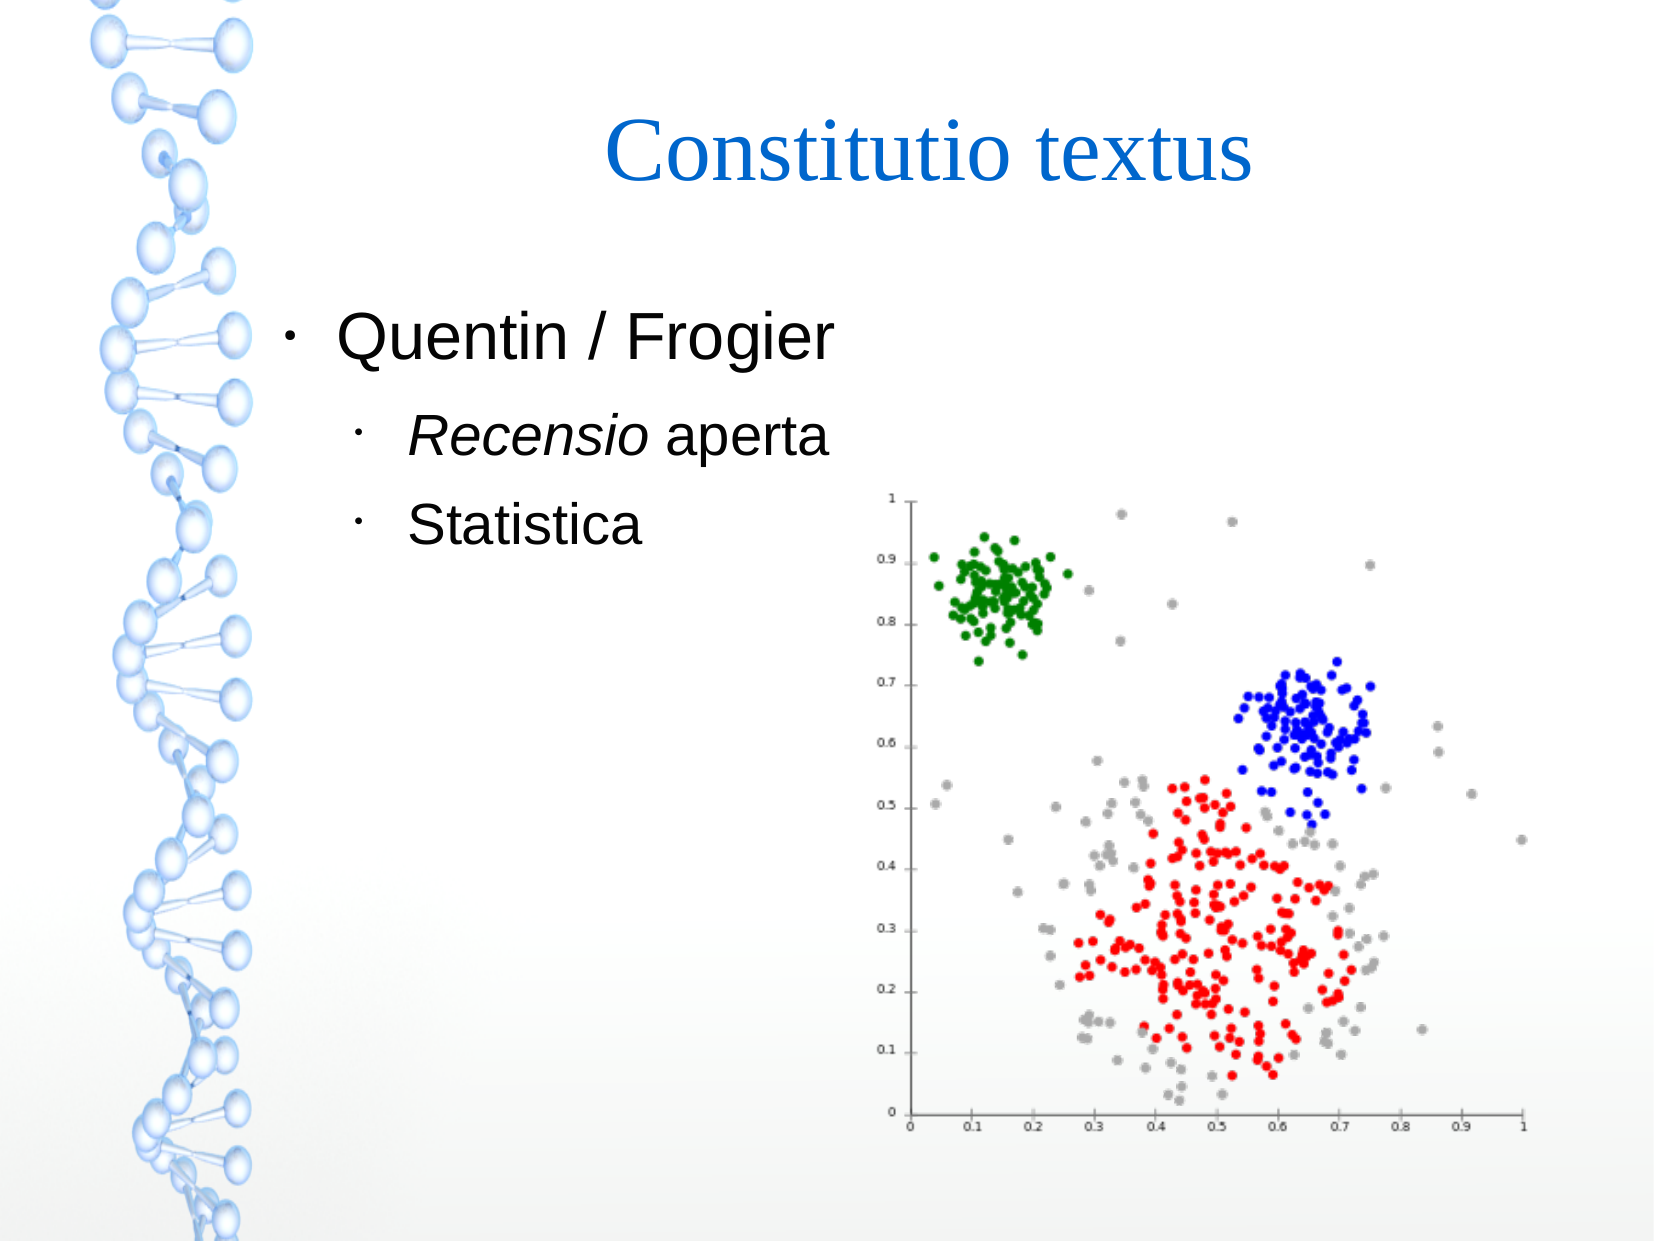

# Constitutio textus
Quentin / Frogier
Recensio aperta
Statistica